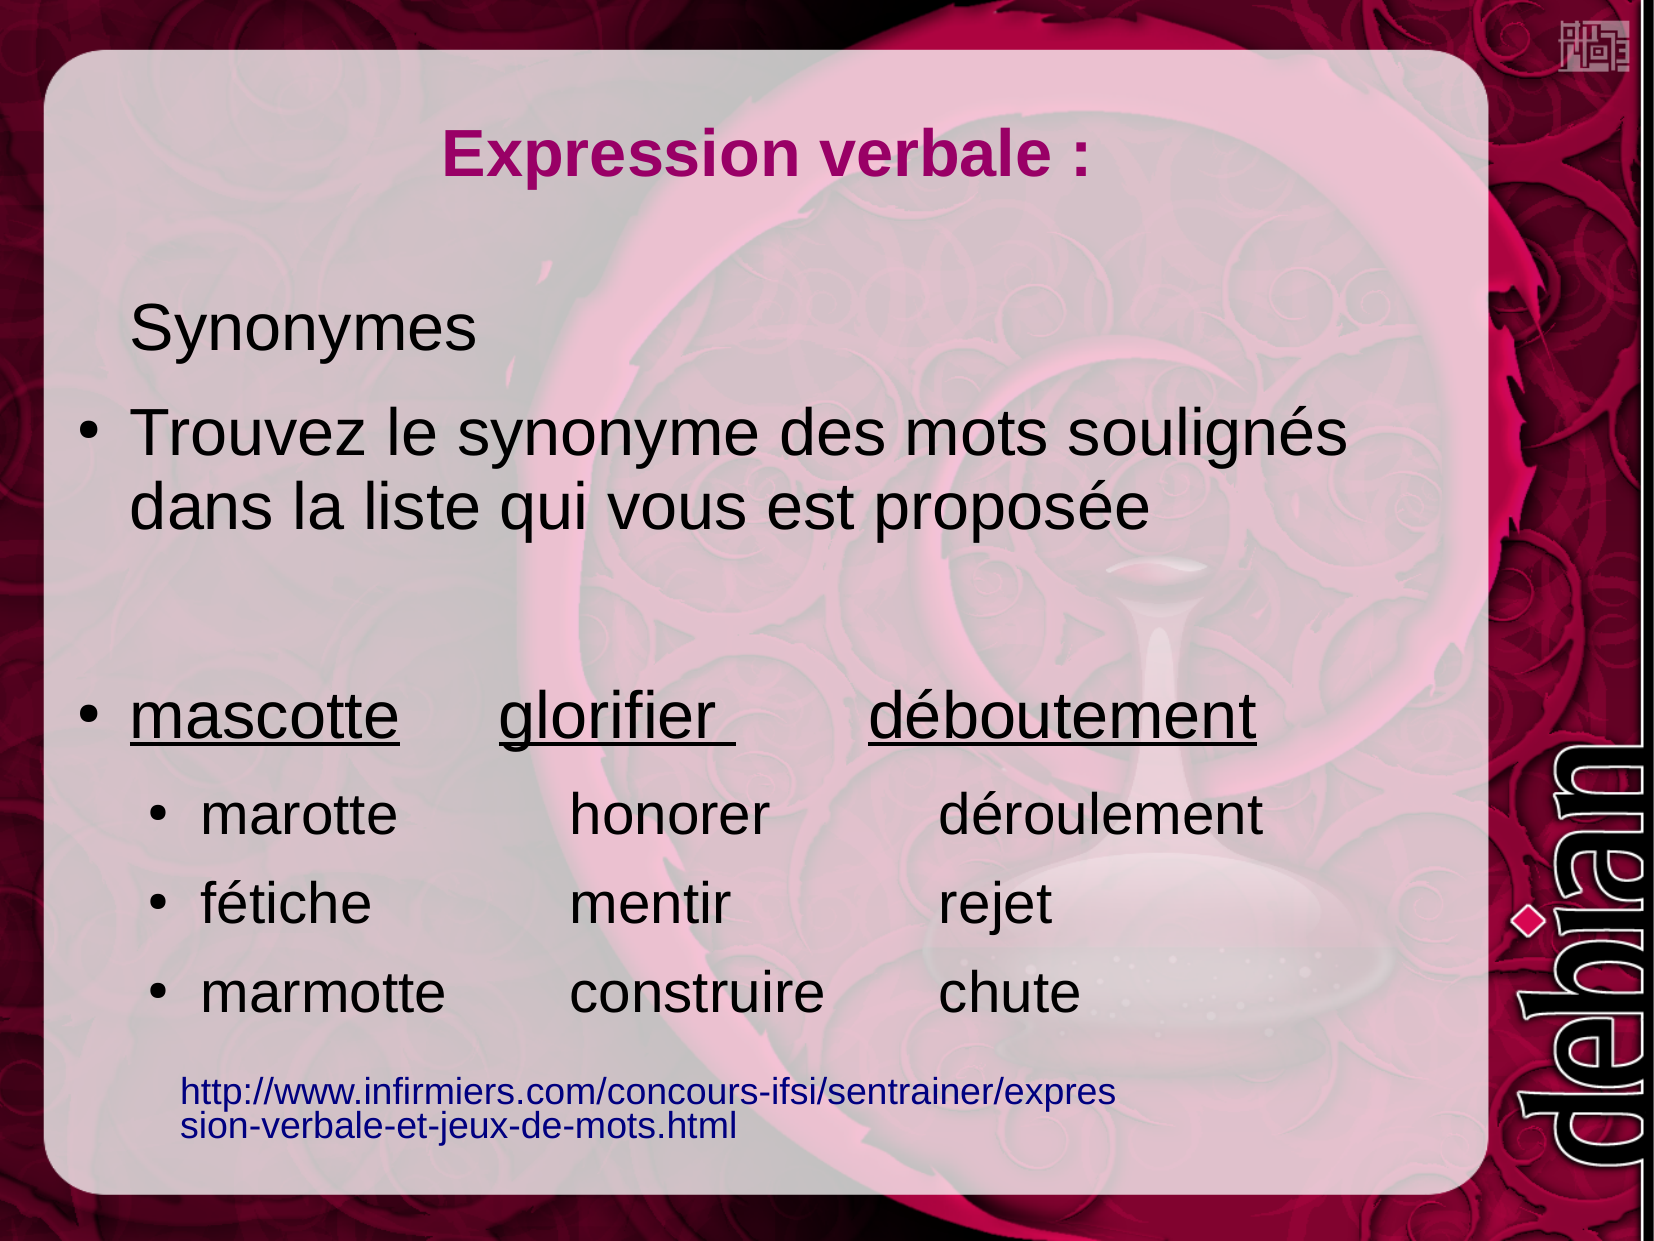

# Expression verbale :
Synonymes
Trouvez le synonyme des mots soulignés dans la liste qui vous est proposée
mascotte 		glorifier 		déboutement
marotte 			honorer 			déroulement
fétiche 			mentir 			rejet
marmotte 		construire 		chute
http://www.infirmiers.com/concours-ifsi/sentrainer/expression-verbale-et-jeux-de-mots.html